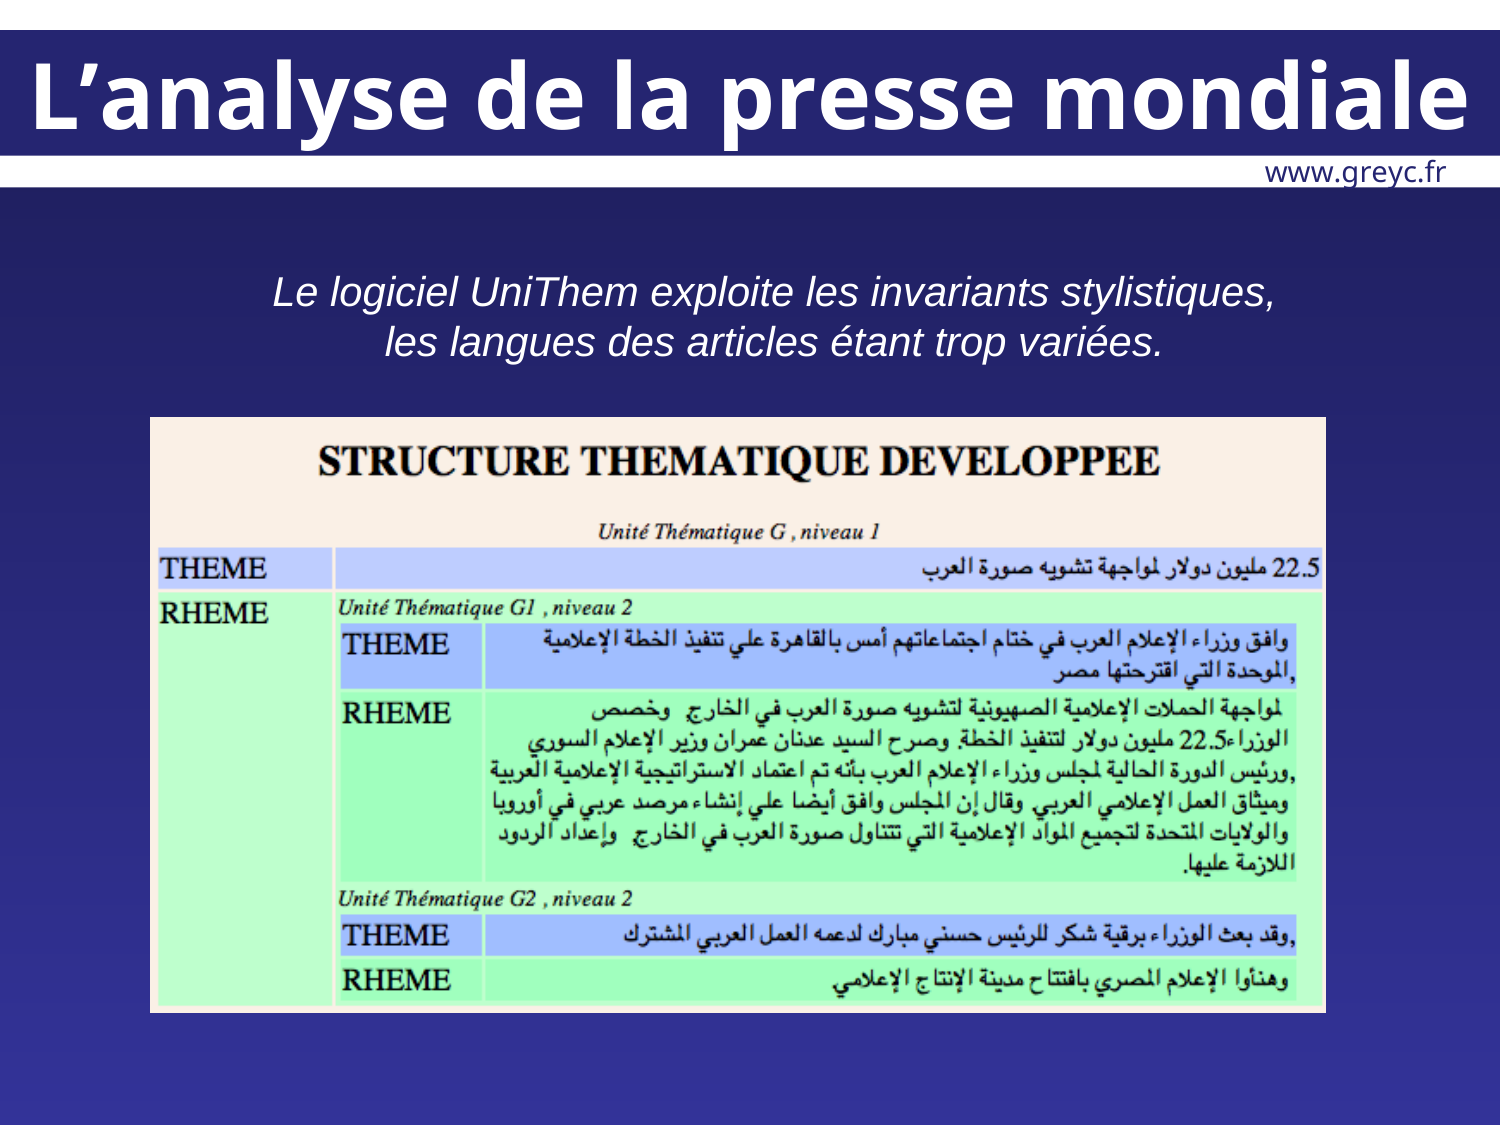

L’analyse de la presse mondiale
www.greyc.fr
Le logiciel UniThem exploite les invariants stylistiques,
les langues des articles étant trop variées.